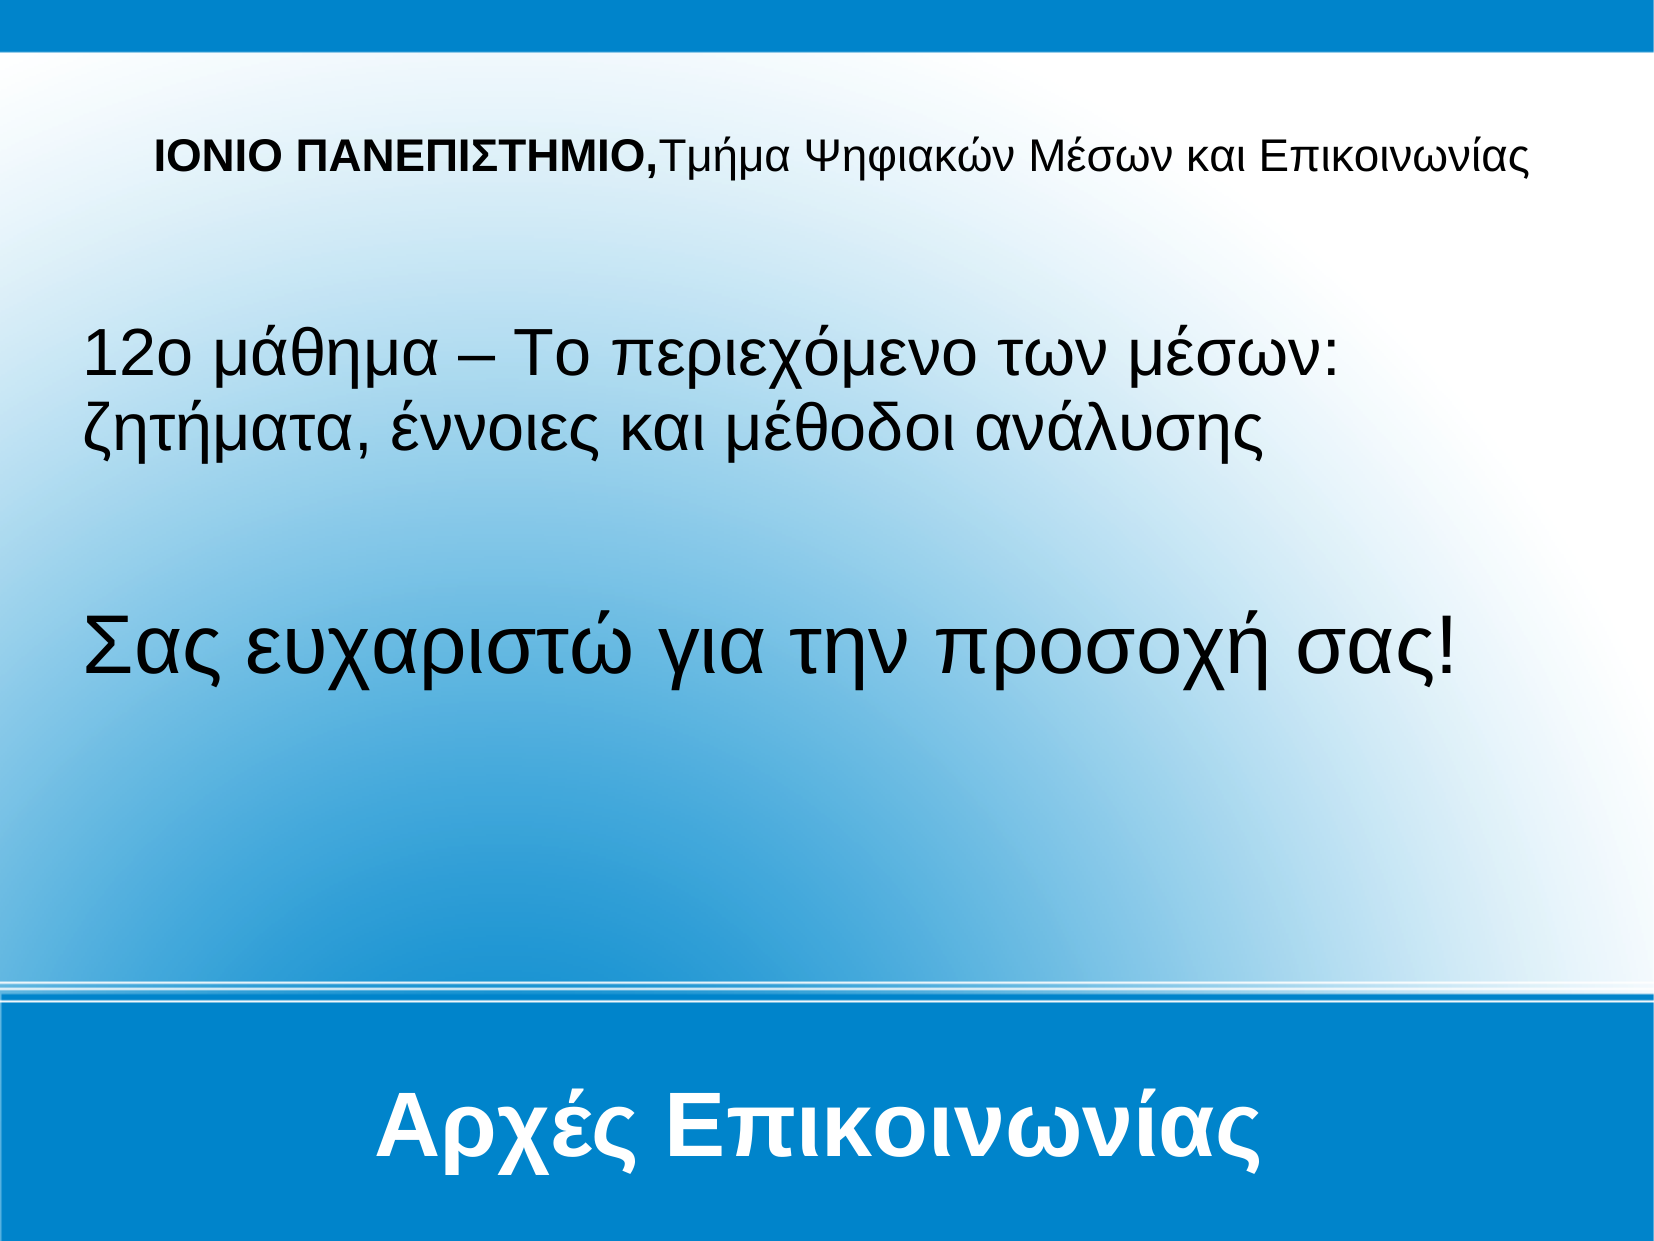

ΙΟΝΙΟ ΠΑΝΕΠΙΣΤΗΜΙΟ,Τμήμα Ψηφιακών Μέσων και Επικοινωνίας
12ο μάθημα – Το περιεχόμενο των μέσων: ζητήματα, έννοιες και μέθοδοι ανάλυσης
Σας ευχαριστώ για την προσοχή σας!
# Αρχές Επικοινωνίας